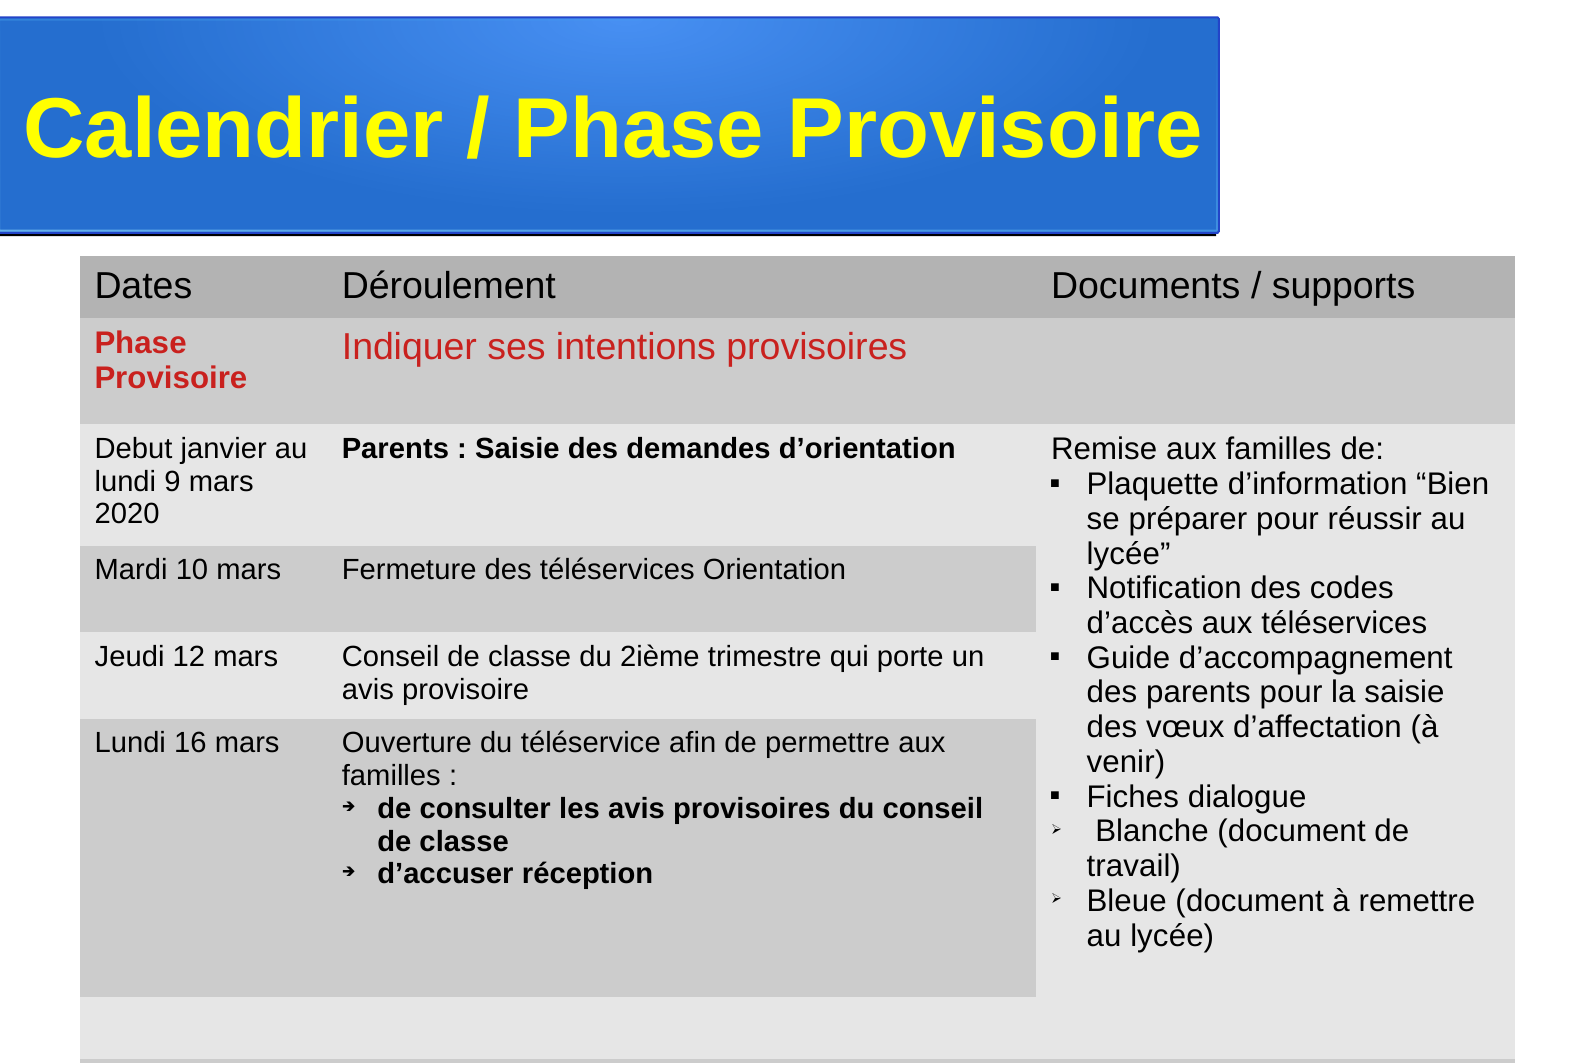

# Calendrier / Phase Provisoire
| Dates | Déroulement | Documents / supports |
| --- | --- | --- |
| Phase Provisoire | Indiquer ses intentions provisoires | |
| Debut janvier au lundi 9 mars 2020 | Parents : Saisie des demandes d’orientation | Remise aux familles de: Plaquette d’information “Bien se préparer pour réussir au lycée” Notification des codes d’accès aux téléservices Guide d’accompagnement des parents pour la saisie des vœux d’affectation (à venir) Fiches dialogue Blanche (document de travail) Bleue (document à remettre au lycée) |
| Mardi 10 mars | Fermeture des téléservices Orientation | |
| Jeudi 12 mars | Conseil de classe du 2ième trimestre qui porte un avis provisoire | |
| Lundi 16 mars | Ouverture du téléservice afin de permettre aux familles : de consulter les avis provisoires du conseil de classe d’accuser réception | |
| | | |
| | | |